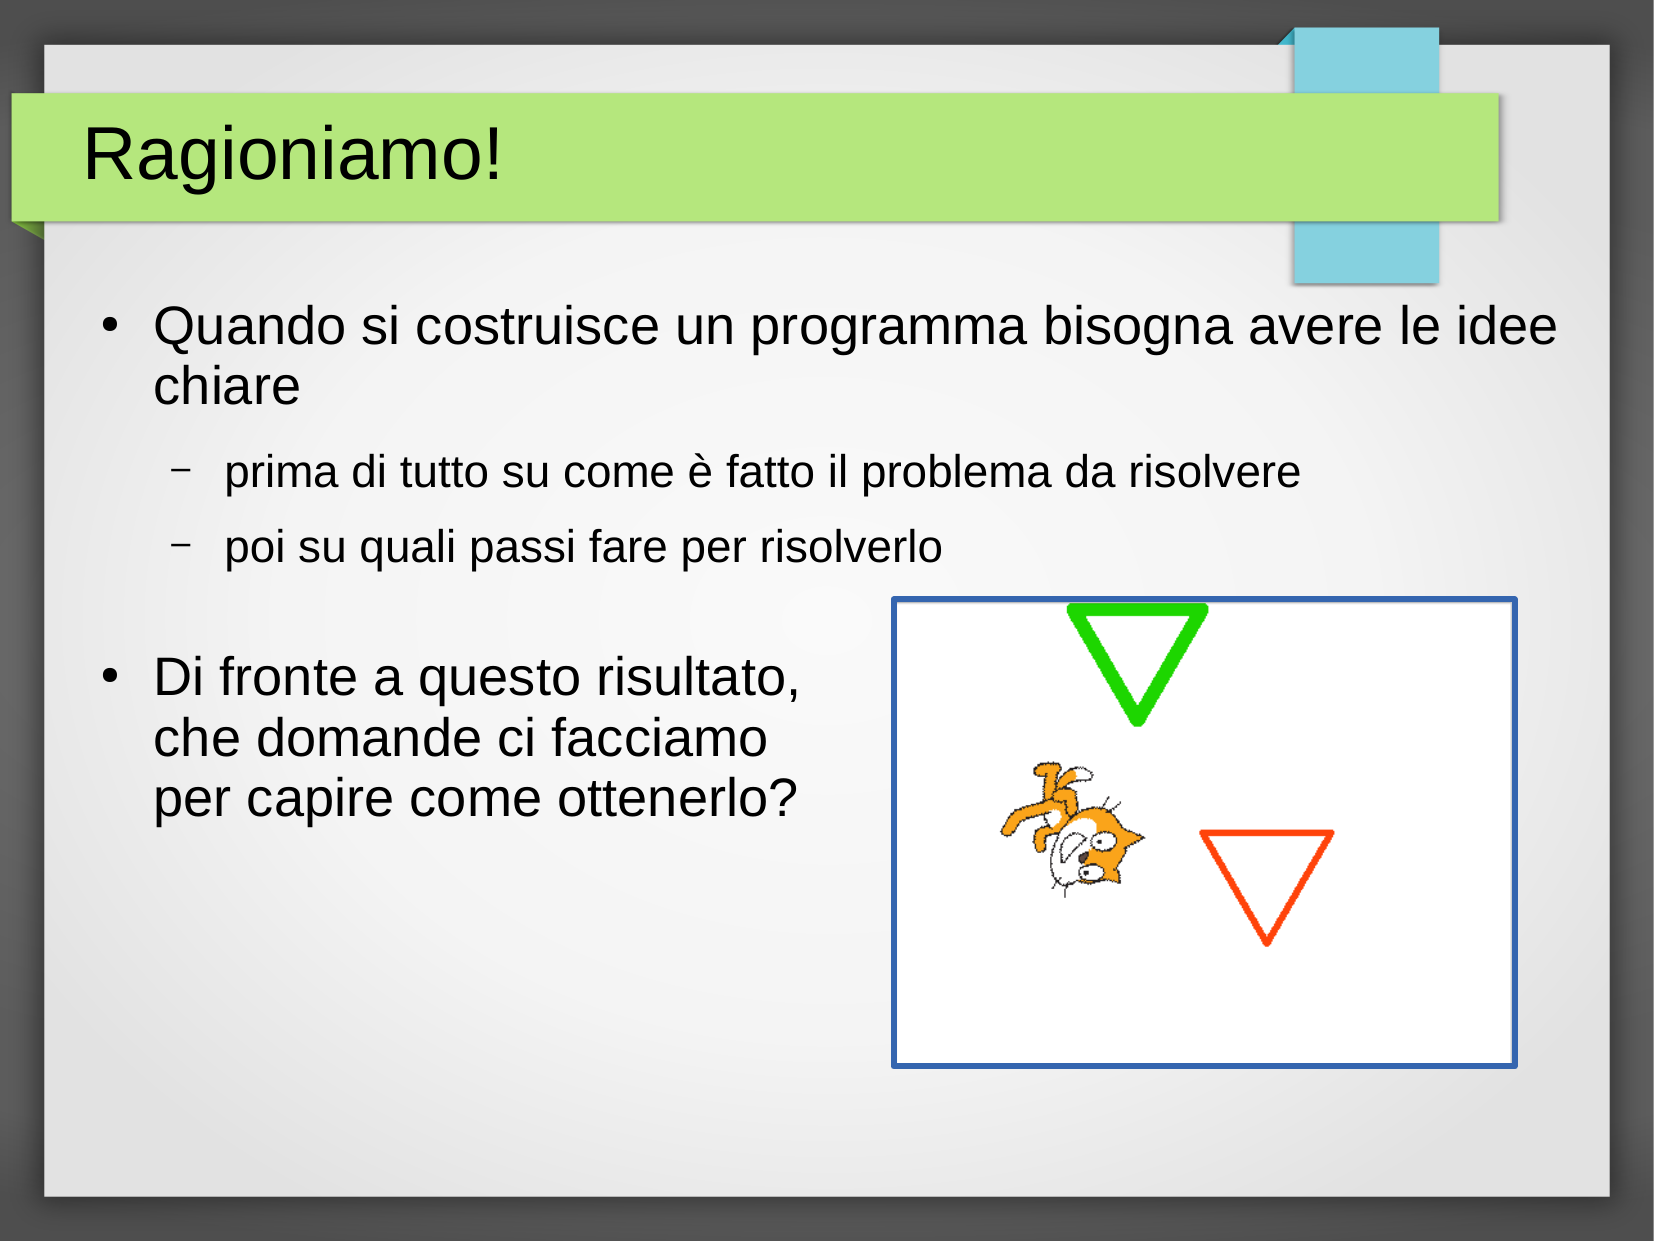

# Ragioniamo!
Quando si costruisce un programma bisogna avere le idee chiare
prima di tutto su come è fatto il problema da risolvere
poi su quali passi fare per risolverlo
Di fronte a questo risultato,
che domande ci facciamo
per capire come ottenerlo?